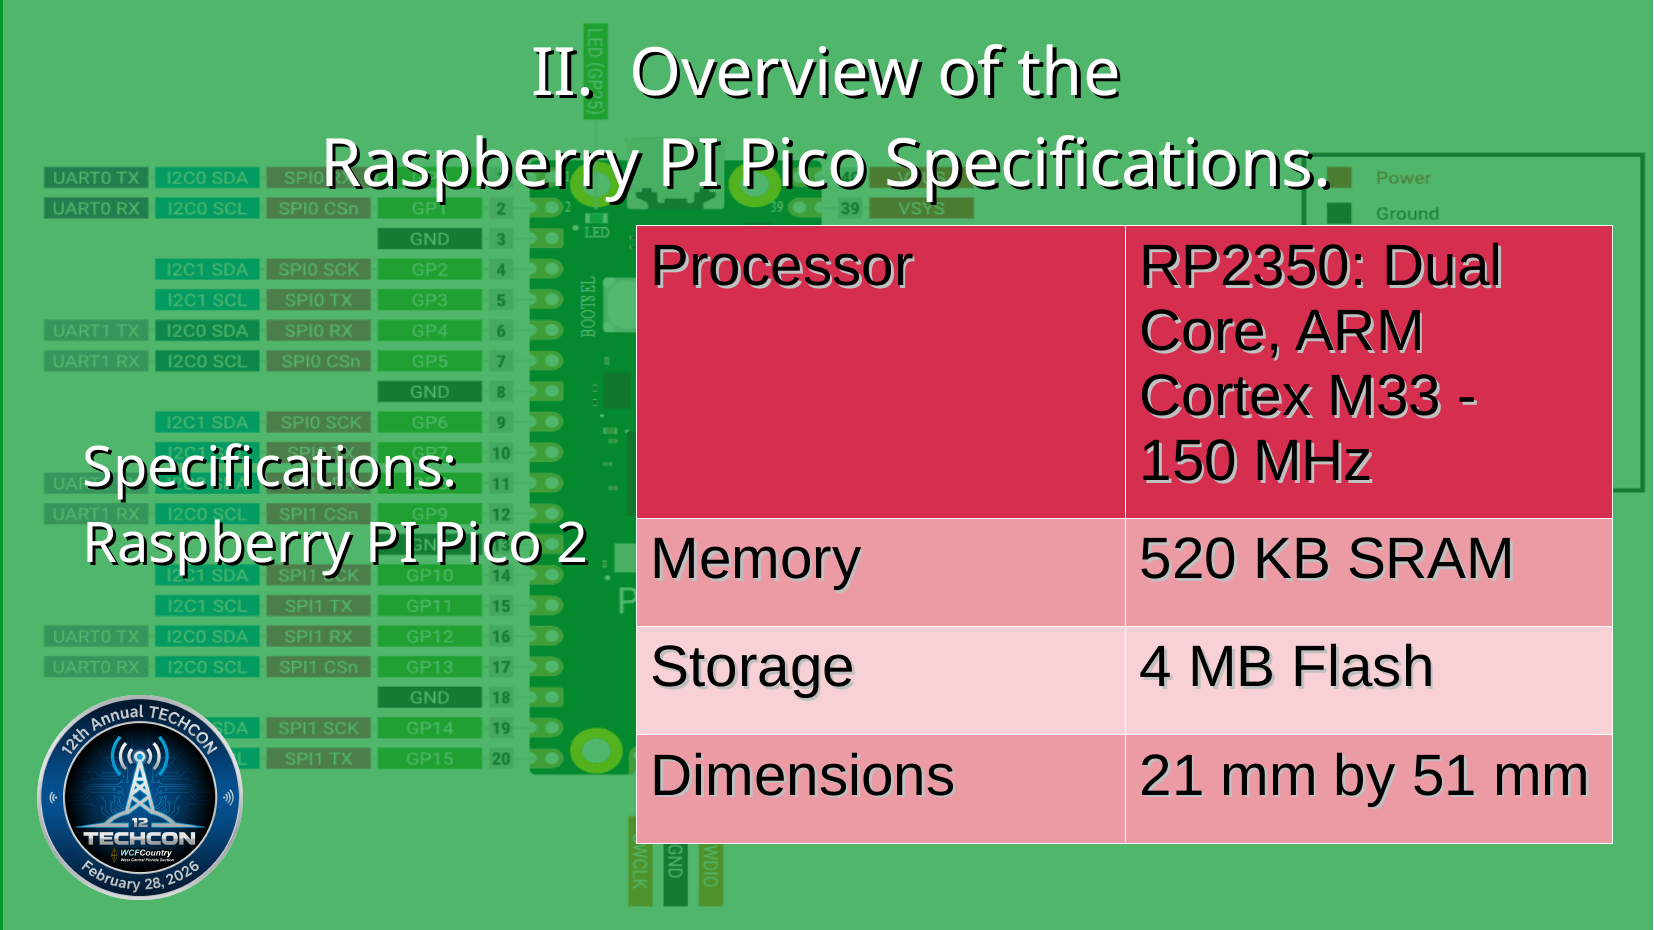

# II. Overview of the Raspberry PI Pico Specifications.
| Processor | RP2350: Dual Core, ARM Cortex M33 - 150 MHz |
| --- | --- |
| Memory | 520 KB SRAM |
| Storage | 4 MB Flash |
| Dimensions | 21 mm by 51 mm |
Specifications:
Raspberry PI Pico 2